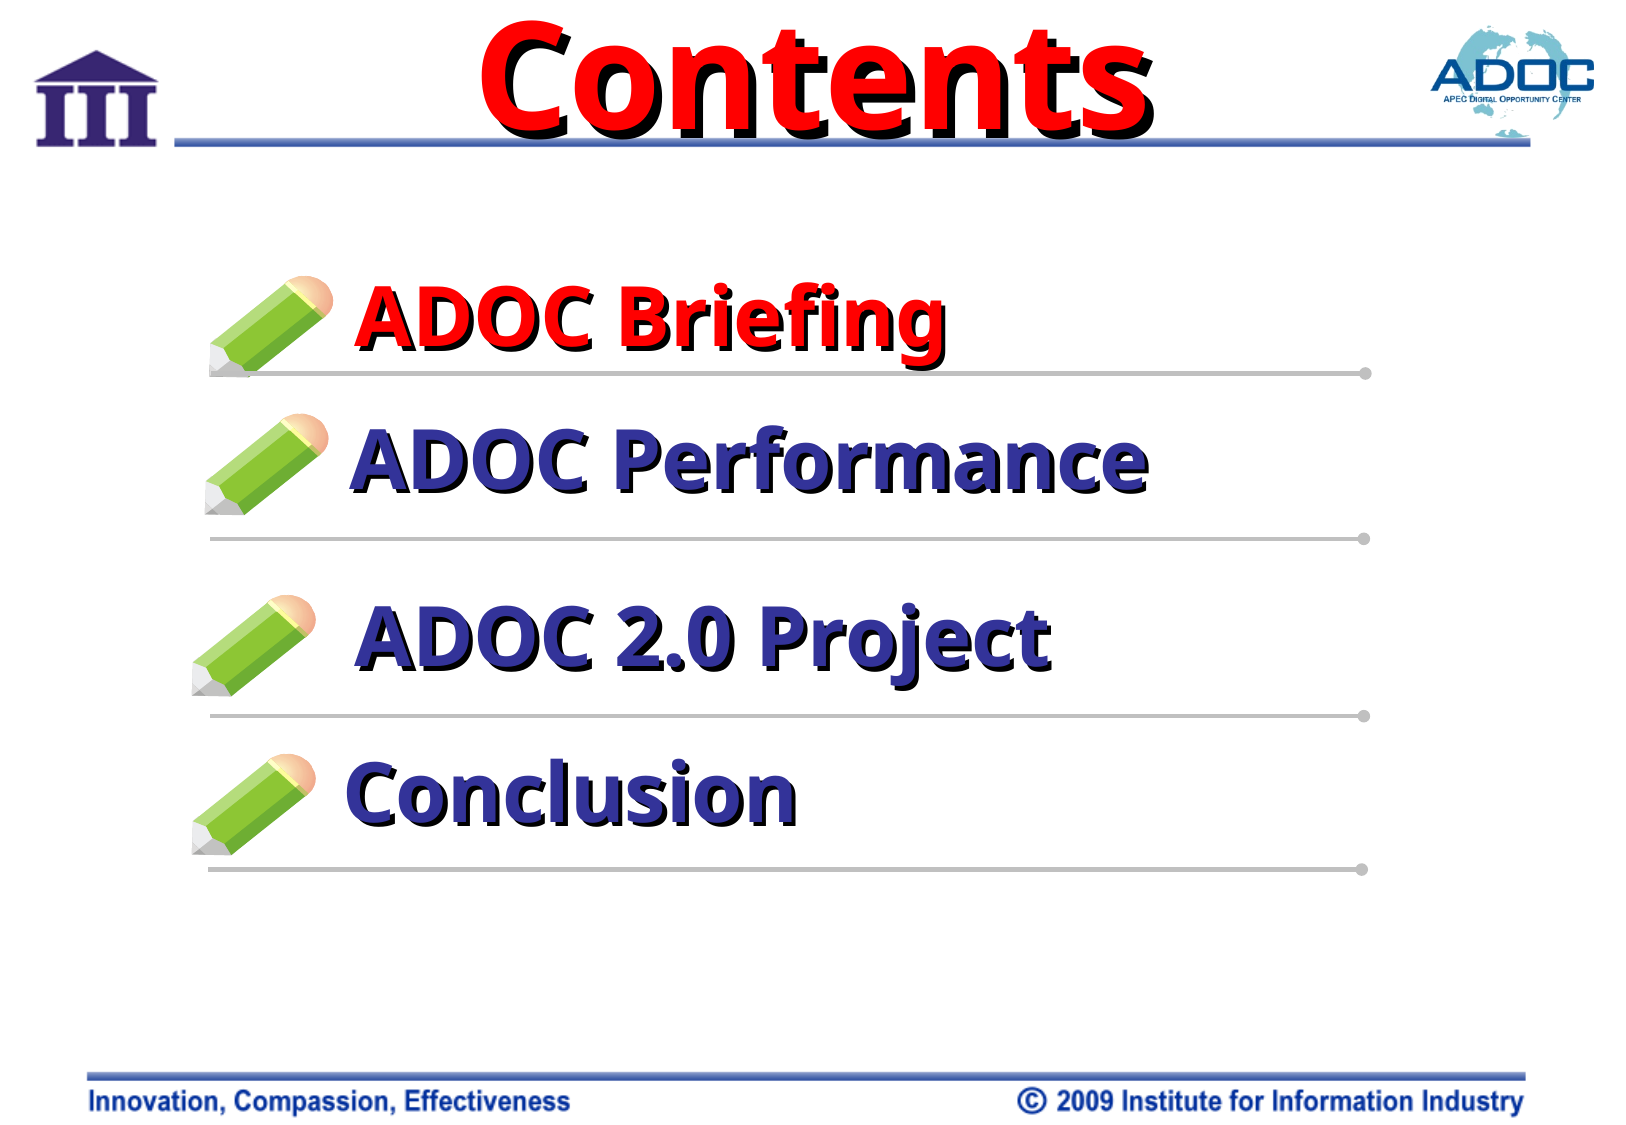

# Contents
ADOC Briefing
ADOC Performance
ADOC 2.0 Project
Conclusion